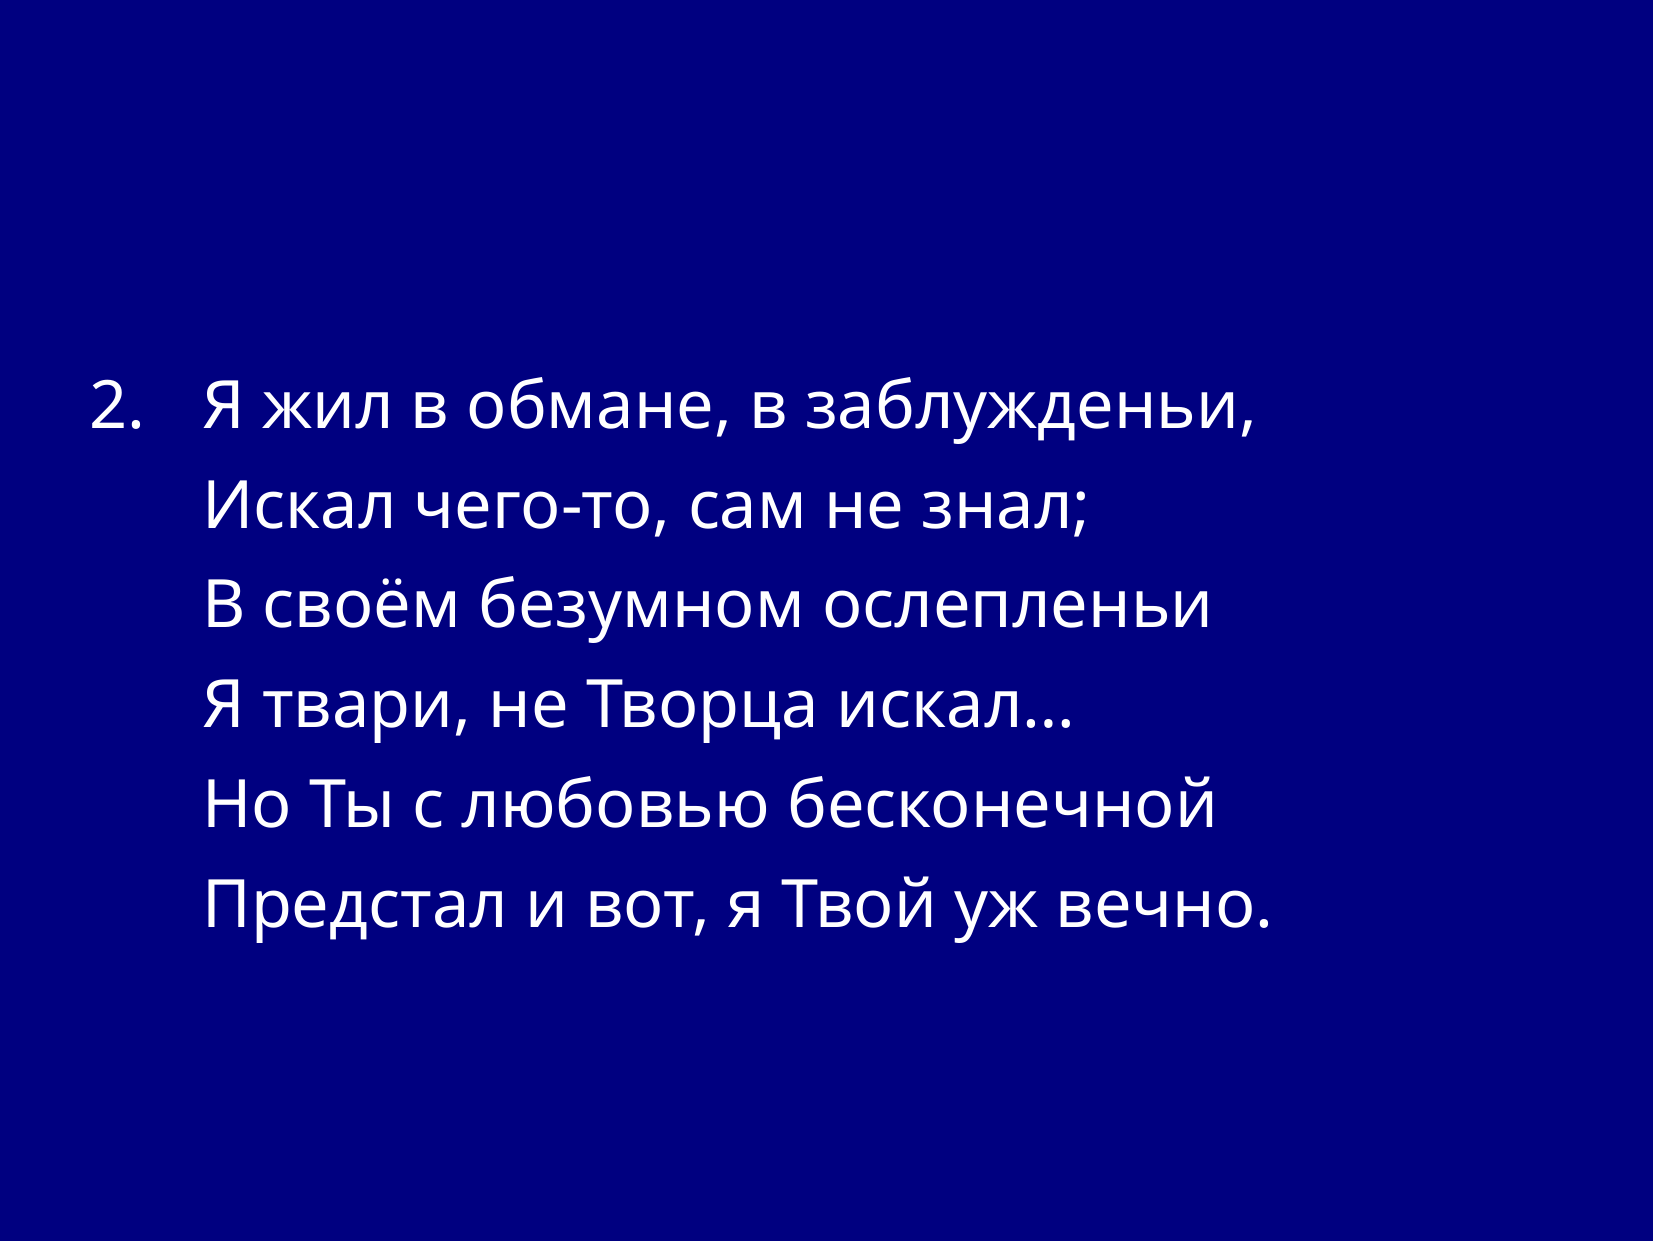

2.	Я жил в обмане, в заблужденьи,
	Искал чего-то, сам не знал;
	В своём безумном ослепленьи
	Я твари, не Творца искал…
	Но Ты с любовью бесконечной
	Предстал и вот, я Твой уж вечно.